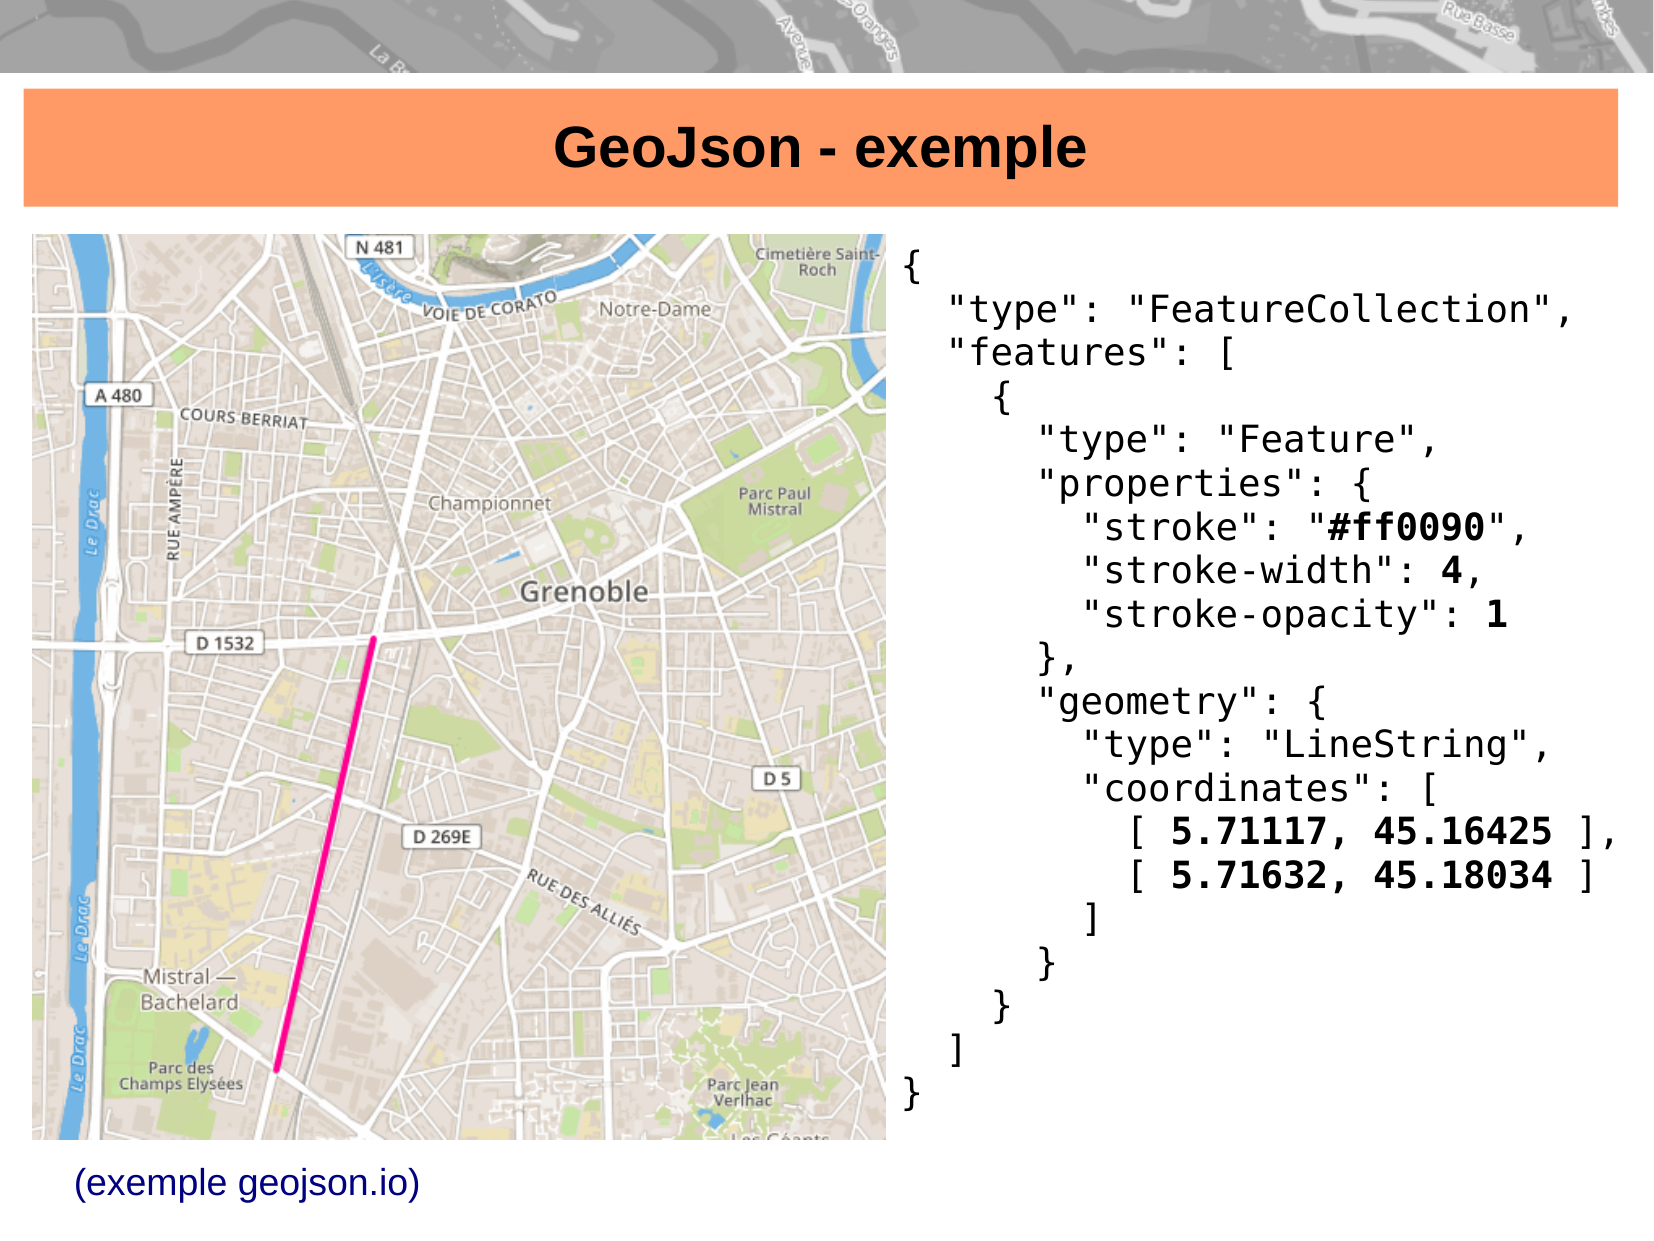

| | | | |
| --- | --- | --- | --- |
GeoJson - exemple
#
{
 "type": "FeatureCollection",
 "features": [
 {
 "type": "Feature",
 "properties": {
 "stroke": "#ff0090",
 "stroke-width": 4,
 "stroke-opacity": 1
 },
 "geometry": {
 "type": "LineString",
 "coordinates": [
 [ 5.71117, 45.16425 ],
 [ 5.71632, 45.18034 ]
 ]
 }
 }
 ]
}
(exemple geojson.io)